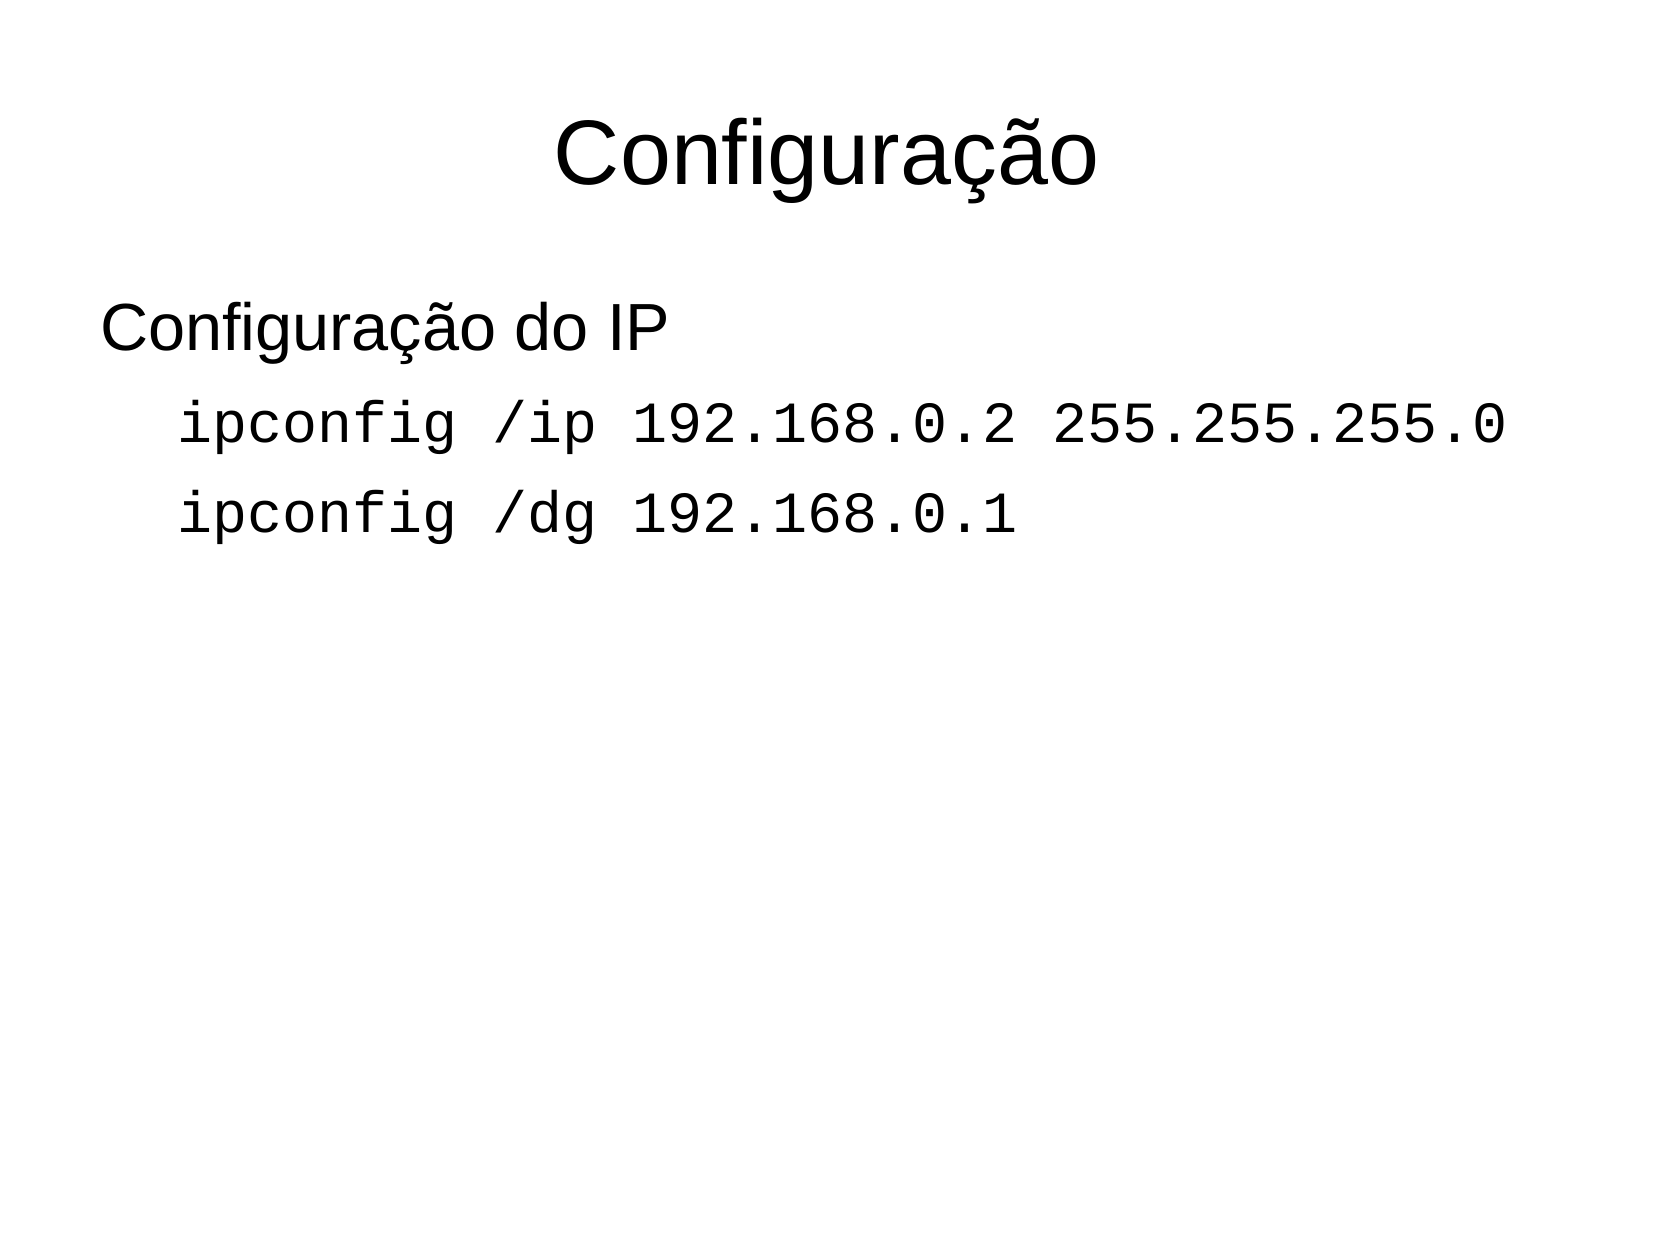

# Configuração
Configuração do IP
ipconfig /ip 192.168.0.2 255.255.255.0
ipconfig /dg 192.168.0.1